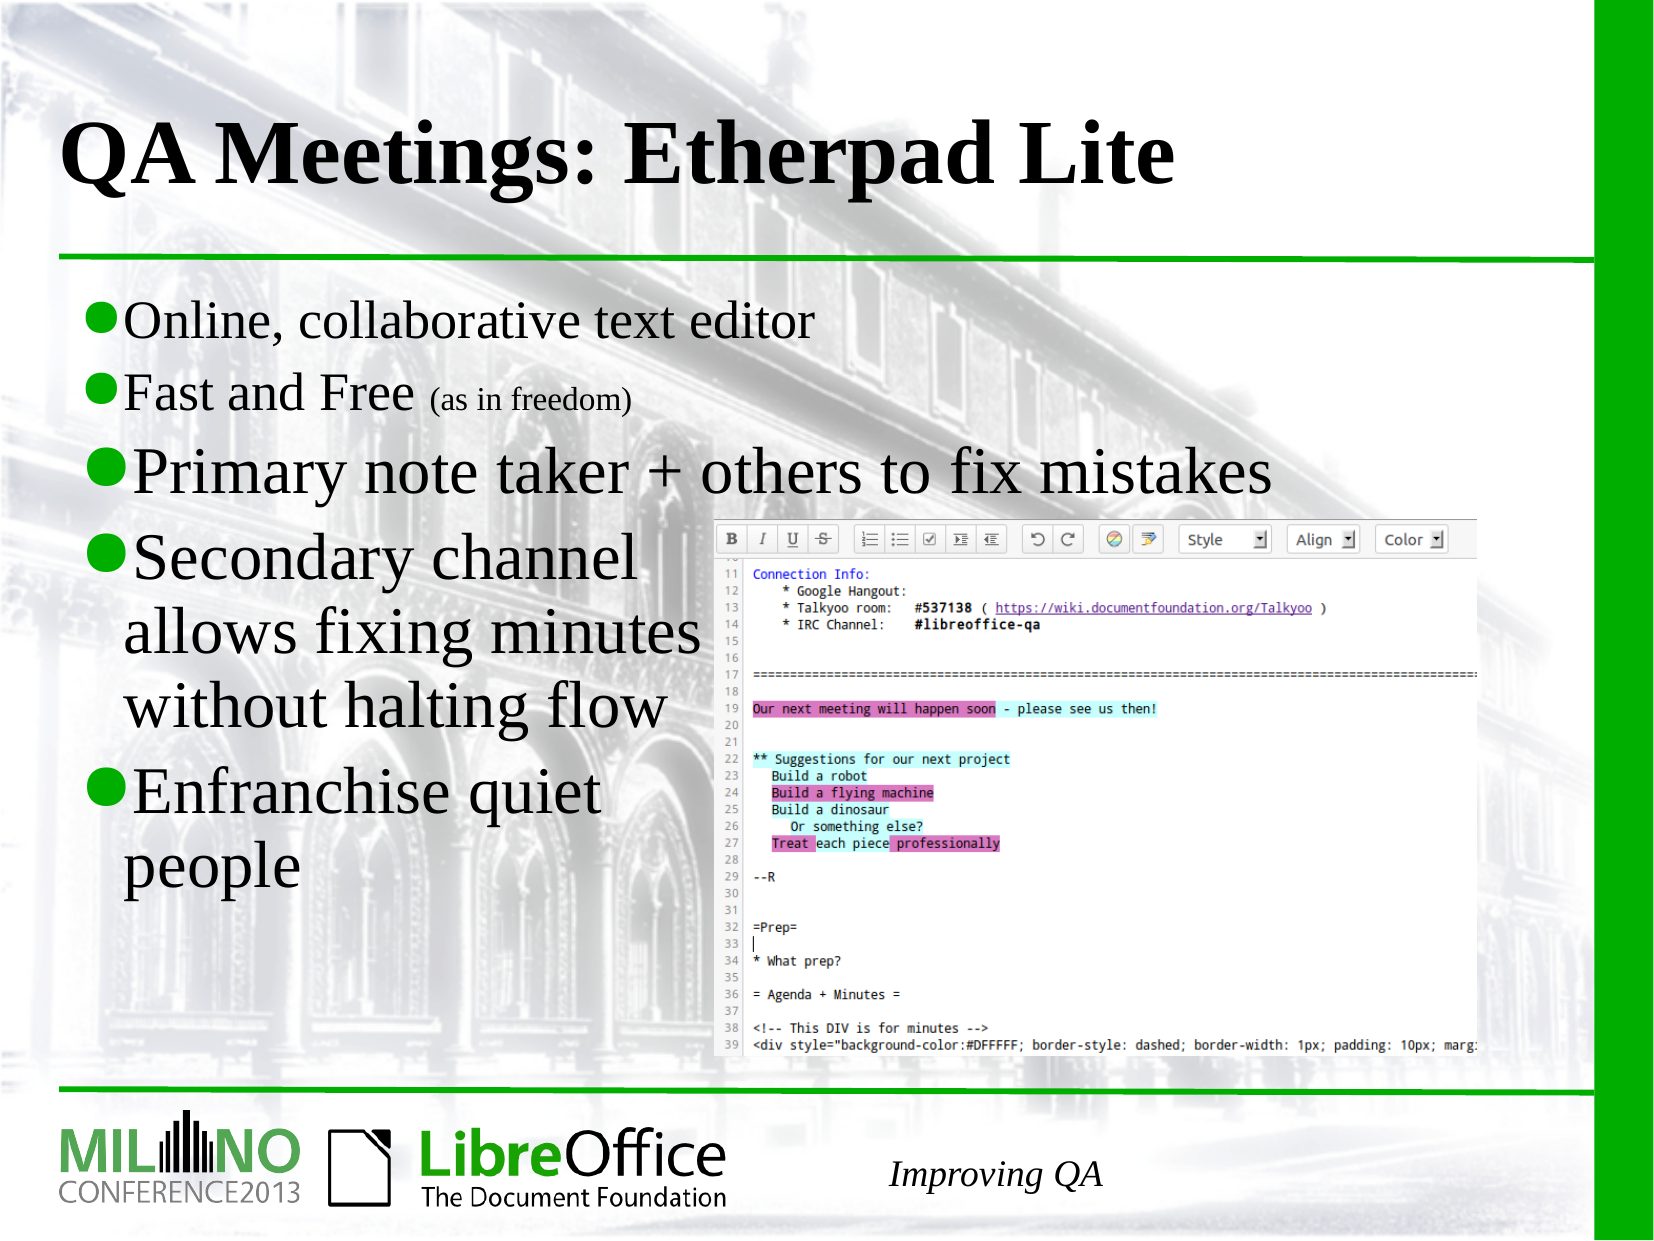

# QA Meetings: Etherpad Lite
Online, collaborative text editor
Fast and Free (as in freedom)
Primary note taker + others to fix mistakes
Secondary channel
allows fixing minutes
without halting flow
Enfranchise quiet
people